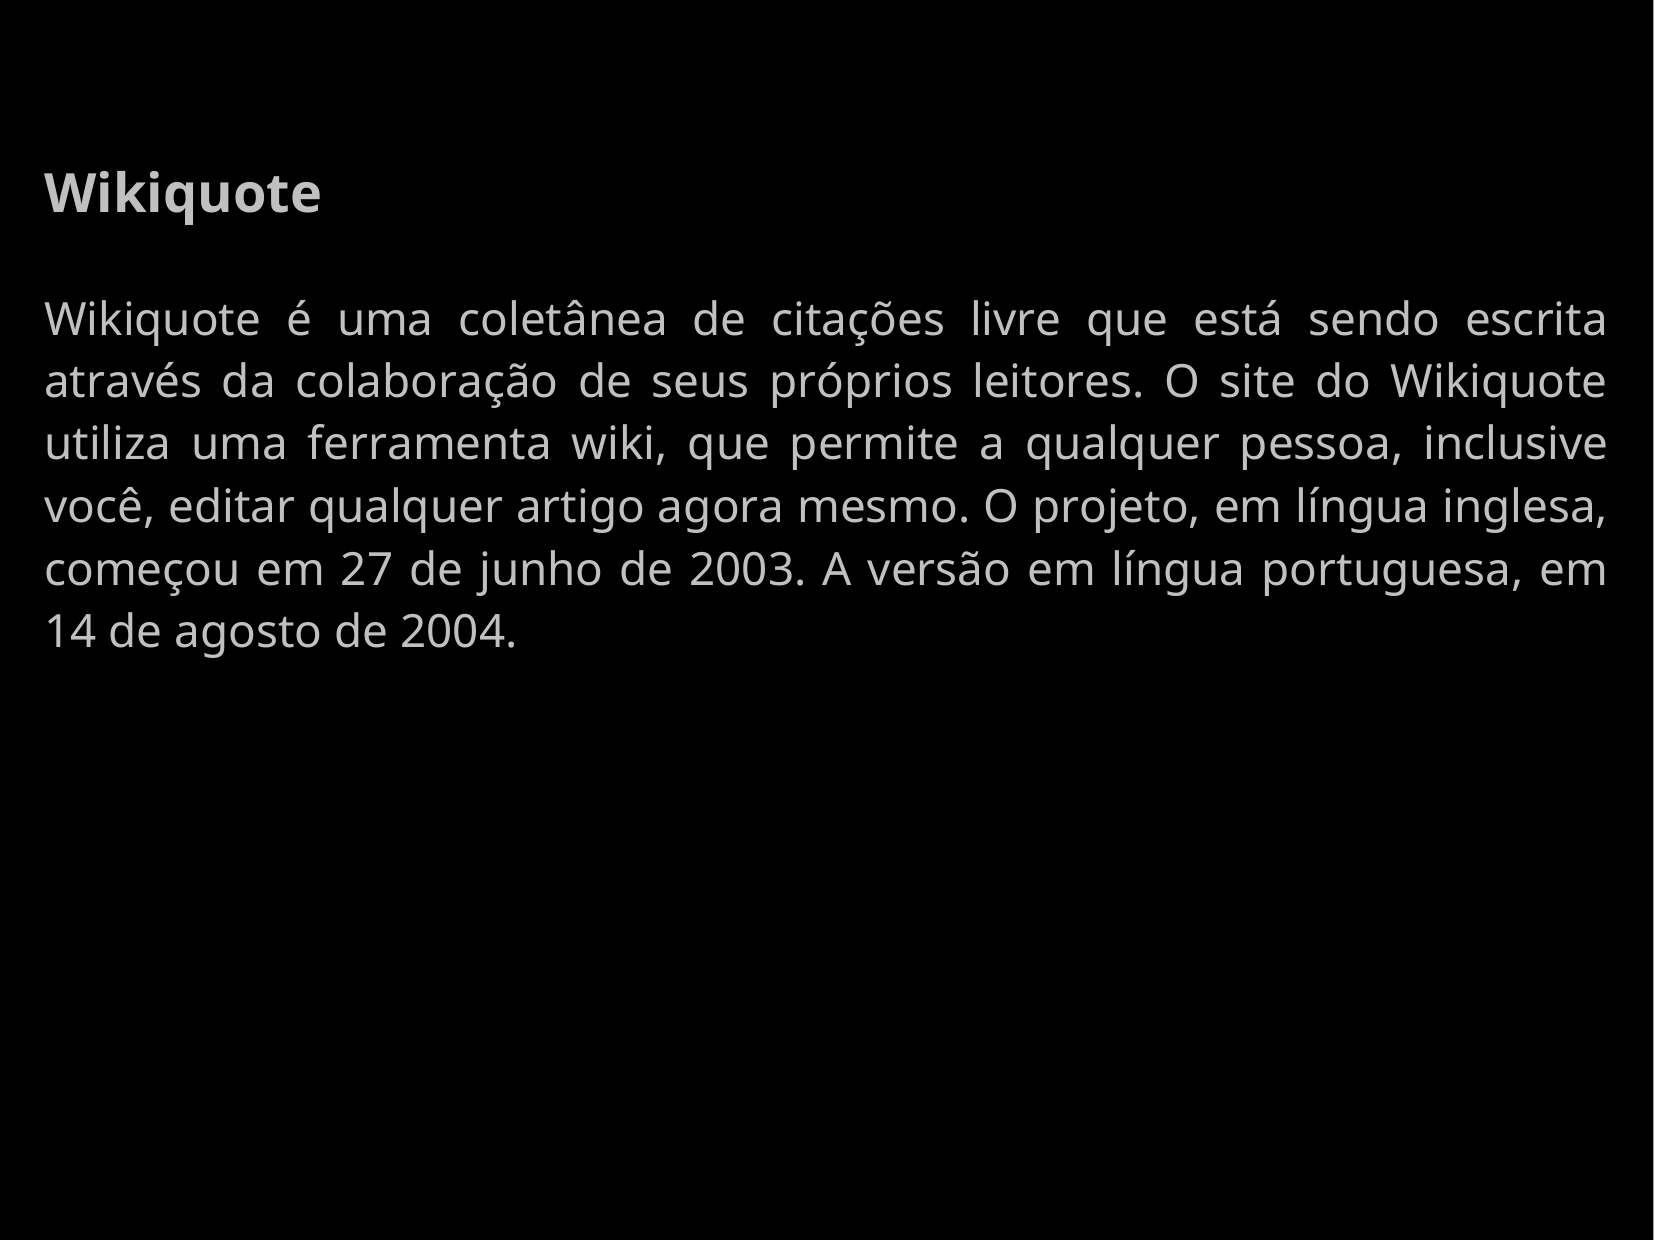

Wikiquote
Wikiquote é uma coletânea de citações livre que está sendo escrita através da colaboração de seus próprios leitores. O site do Wikiquote utiliza uma ferramenta wiki, que permite a qualquer pessoa, inclusive você, editar qualquer artigo agora mesmo. O projeto, em língua inglesa, começou em 27 de junho de 2003. A versão em língua portuguesa, em 14 de agosto de 2004.